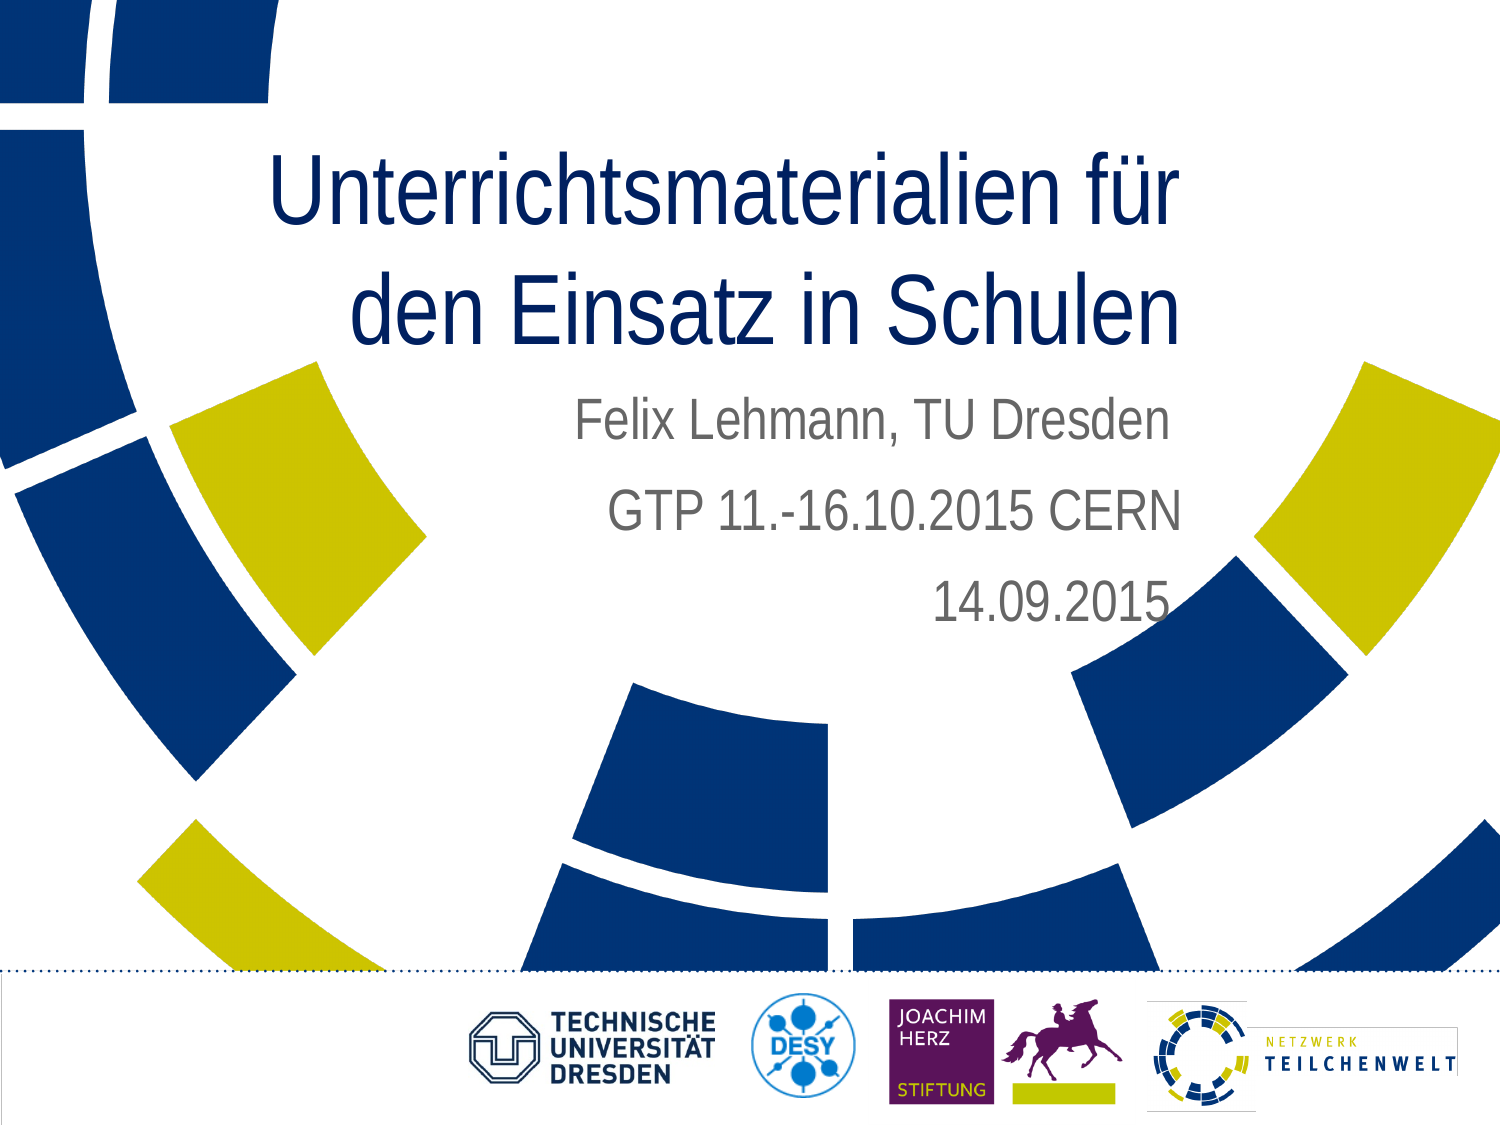

# Unterrichtsmaterialien für den Einsatz in Schulen
Felix Lehmann, TU Dresden
GTP 11.-16.10.2015 CERN
14.09.2015